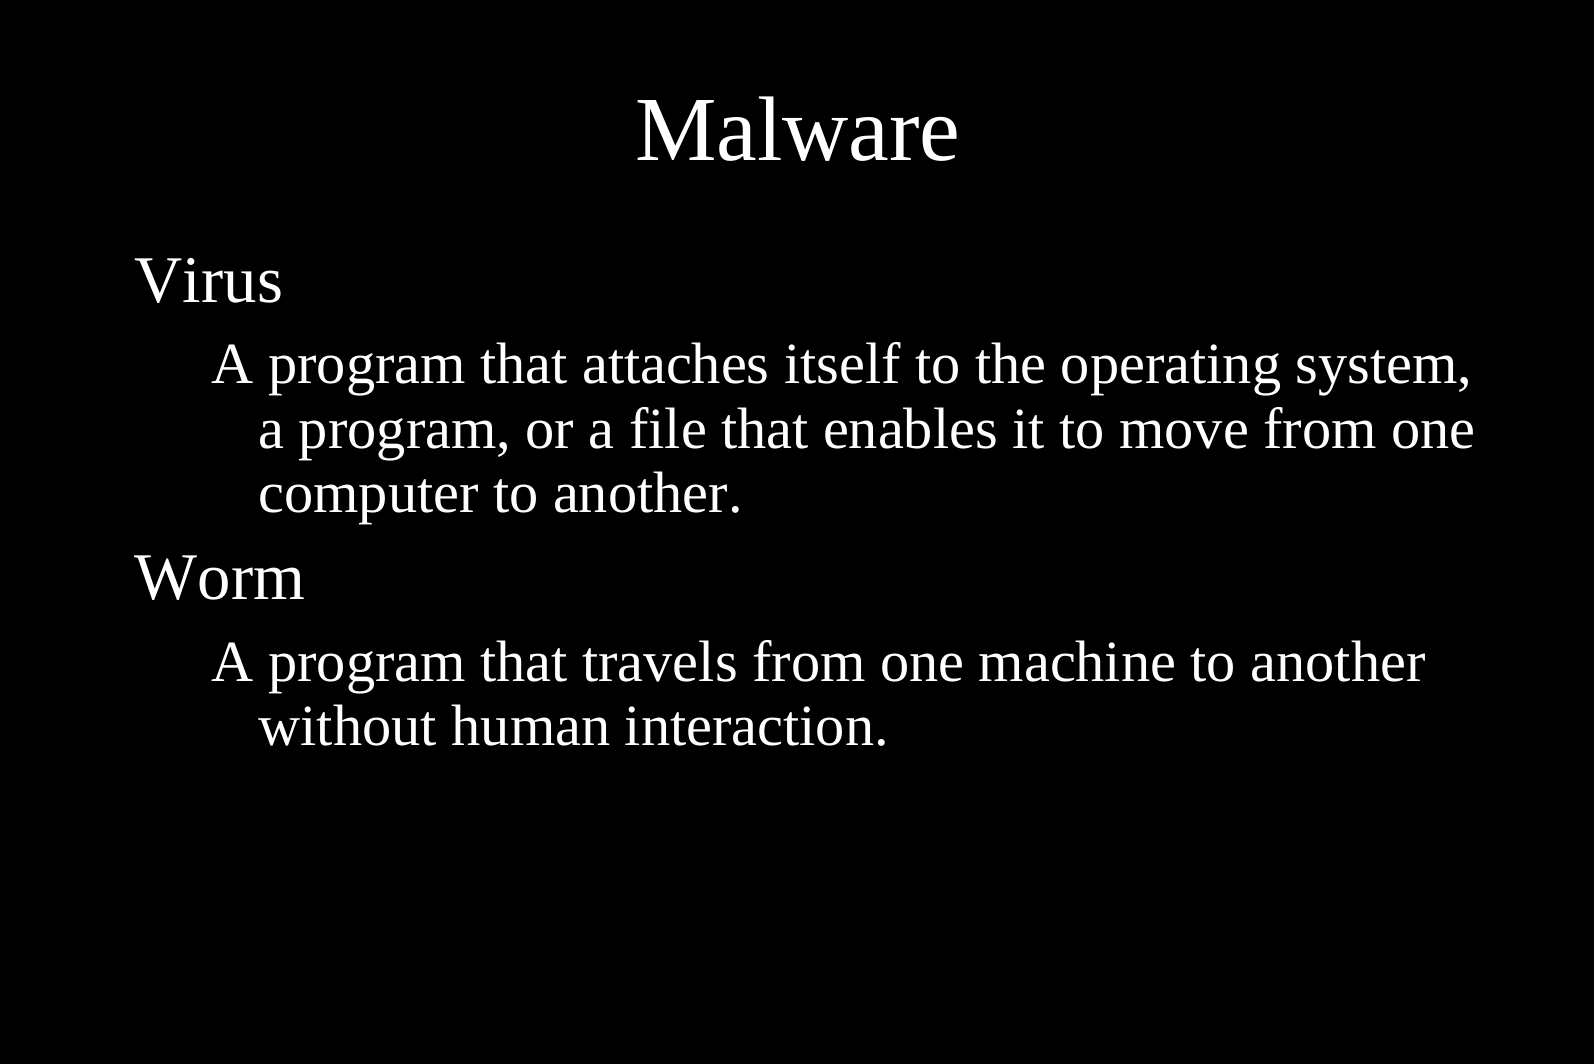

# Malware
Virus
A program that attaches itself to the operating system, a program, or a file that enables it to move from one computer to another.
Worm
A program that travels from one machine to another without human interaction.